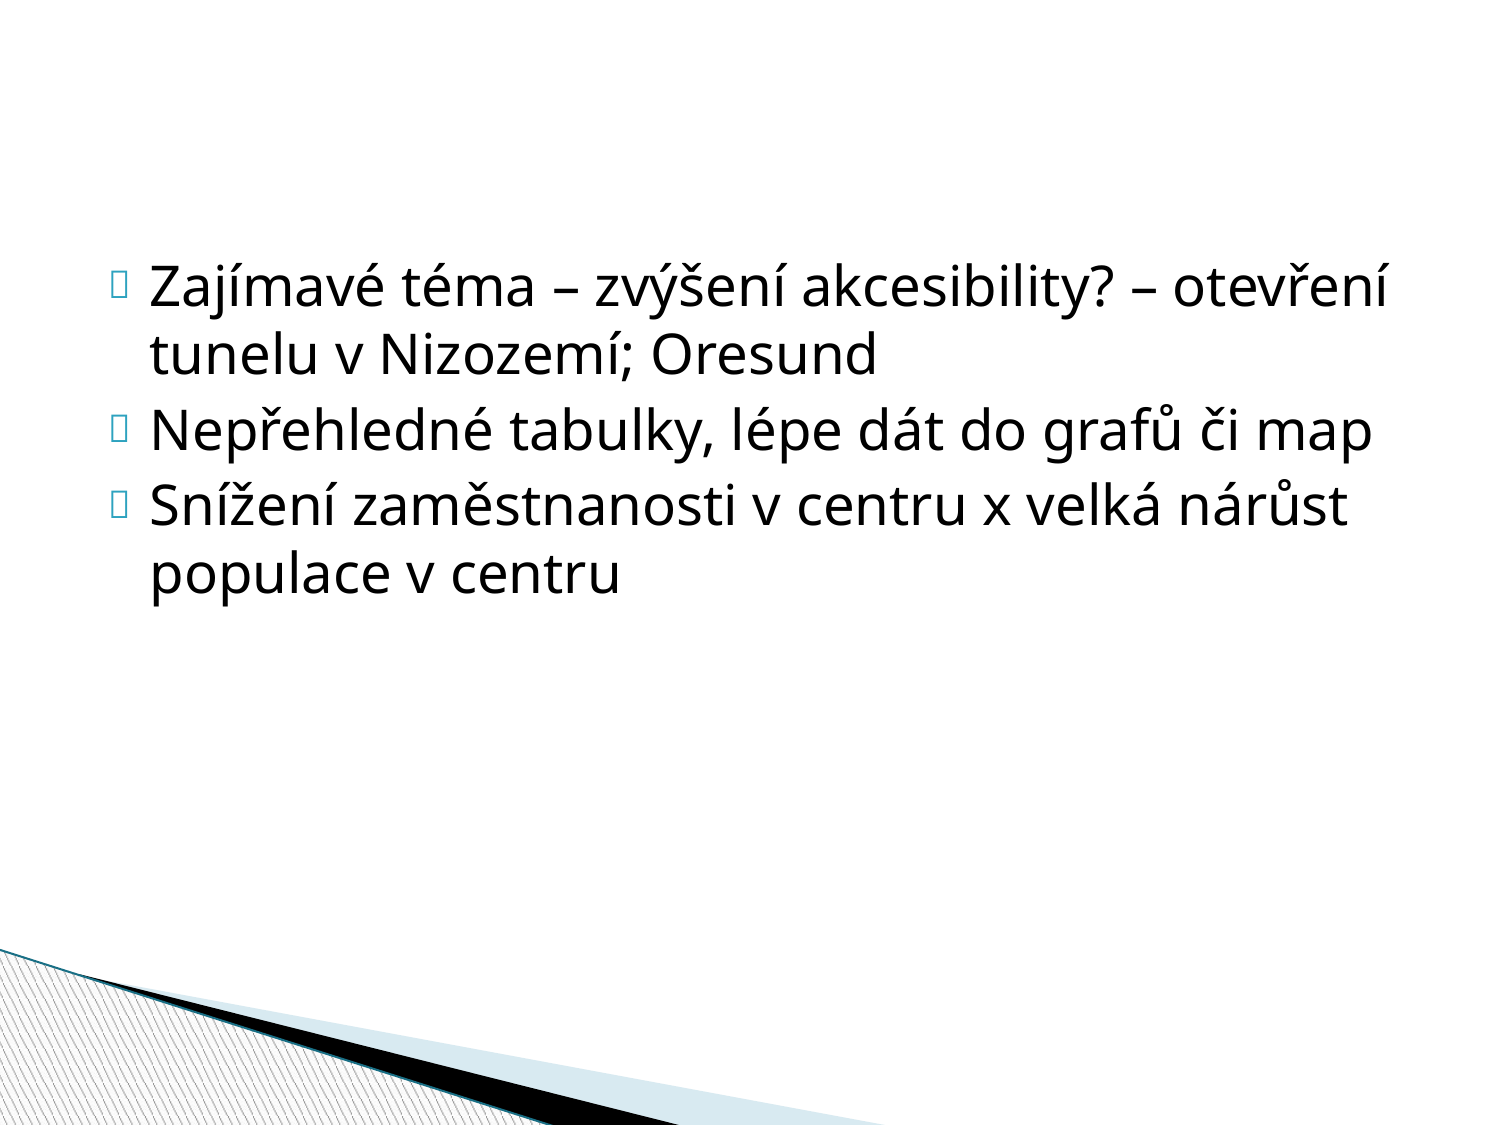

# Zajímavé téma – zvýšení akcesibility? – otevření tunelu v Nizozemí; Oresund
Nepřehledné tabulky, lépe dát do grafů či map
Snížení zaměstnanosti v centru x velká nárůst populace v centru